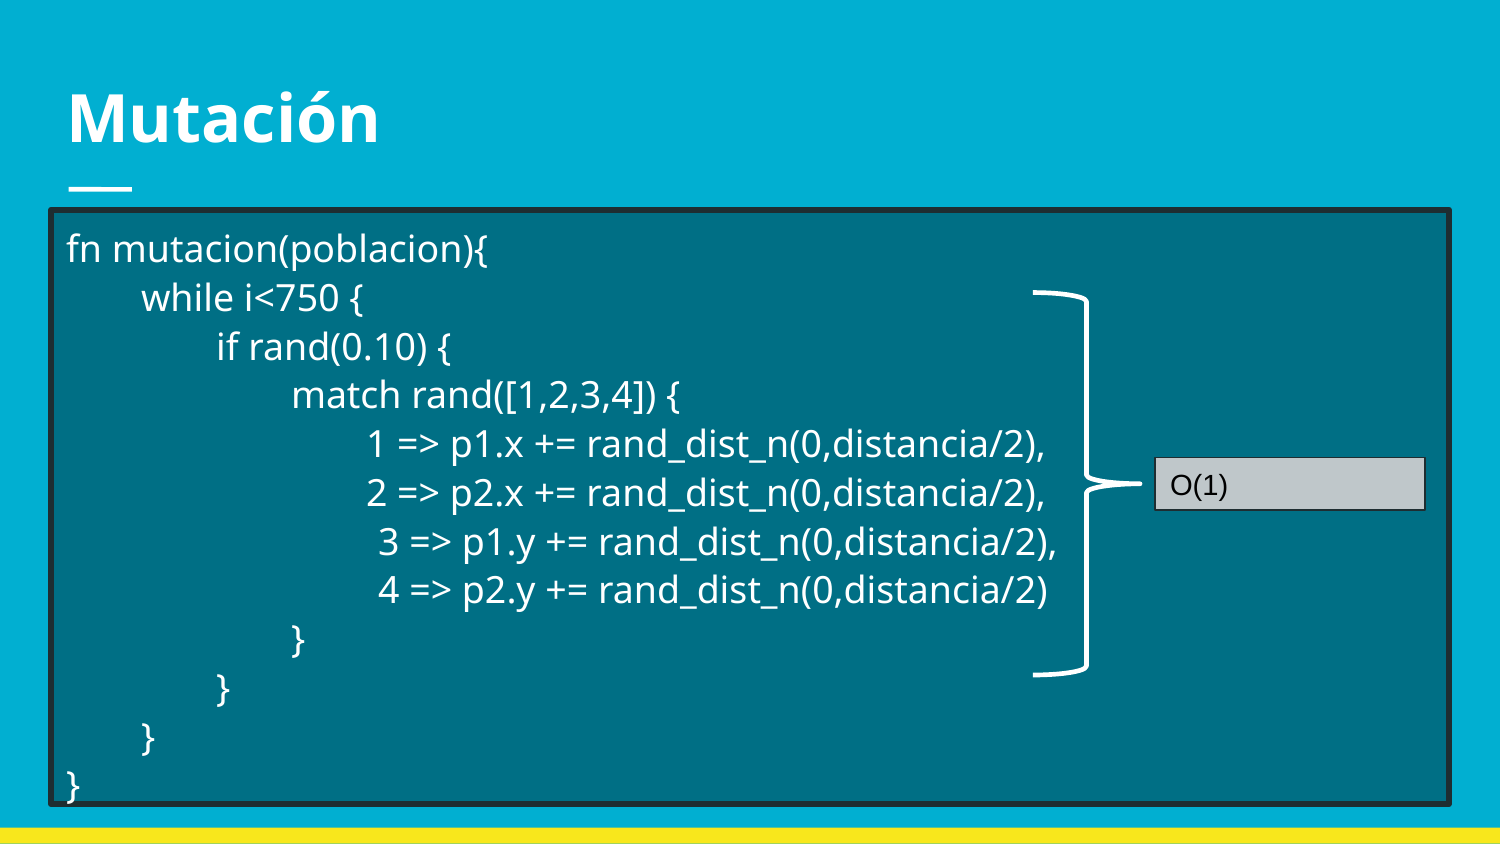

# Mutación
fn mutacion(poblacion){
	while i<750 {
		if rand(0.10) {
			match rand([1,2,3,4]) {
				1 => p1.x += rand_dist_n(0,distancia/2),
				2 => p2.x += rand_dist_n(0,distancia/2),
 3 => p1.y += rand_dist_n(0,distancia/2),
 4 => p2.y += rand_dist_n(0,distancia/2)
}
}
	}
}
O(1)